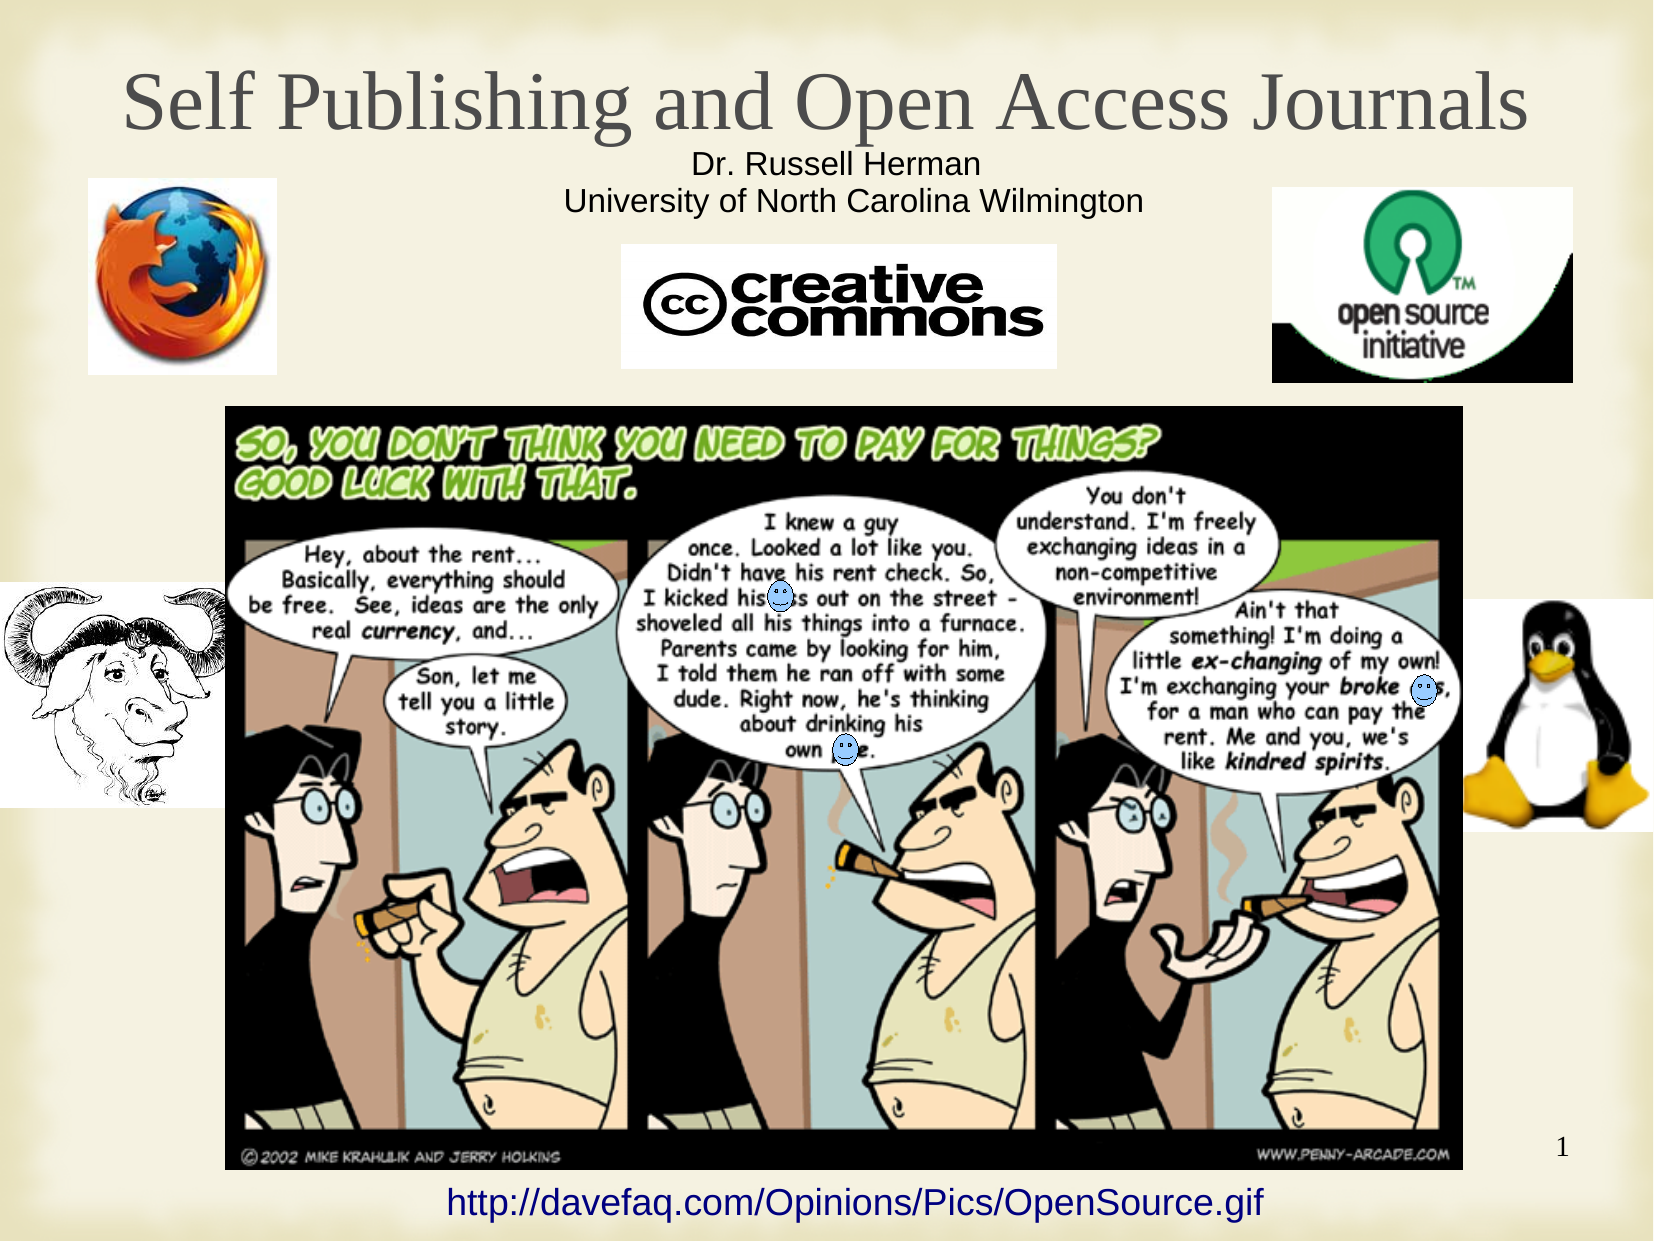

# Self Publishing and Open Access Journals
Dr. Russell Herman
University of North Carolina Wilmington
Self Publishing and Open Access, CTE 2009, UNCW
1
http://davefaq.com/Opinions/Pics/OpenSource.gif